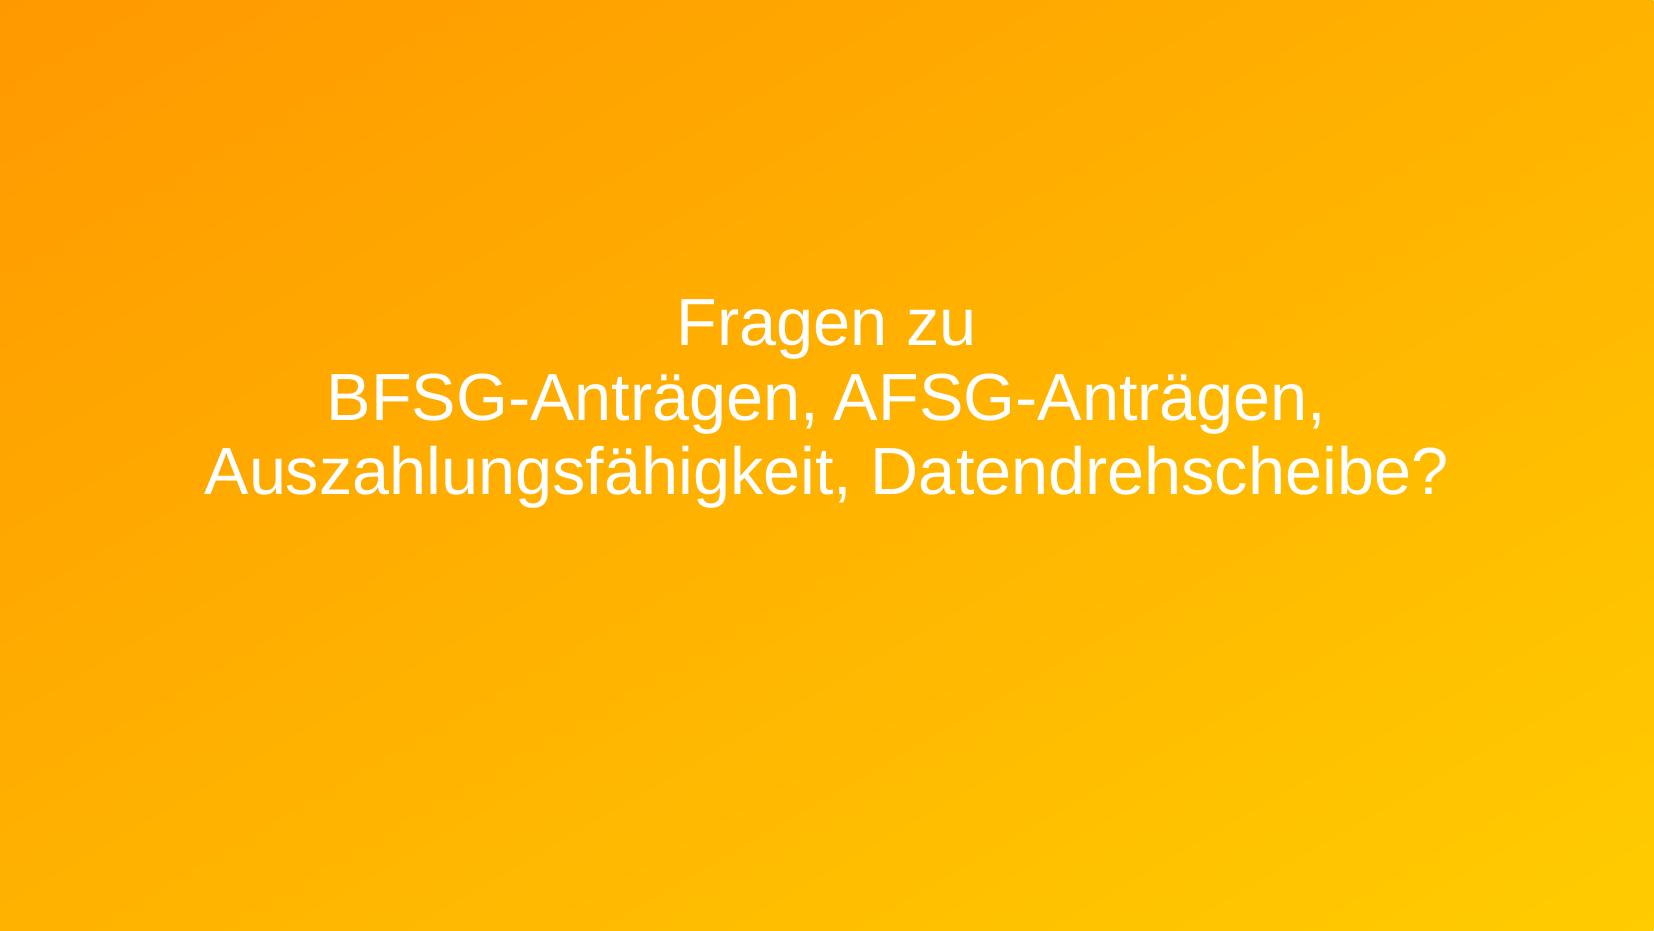

# Fragen zu
BFSG-Anträgen, AFSG-Anträgen, Auszahlungsfähigkeit, Datendrehscheibe?